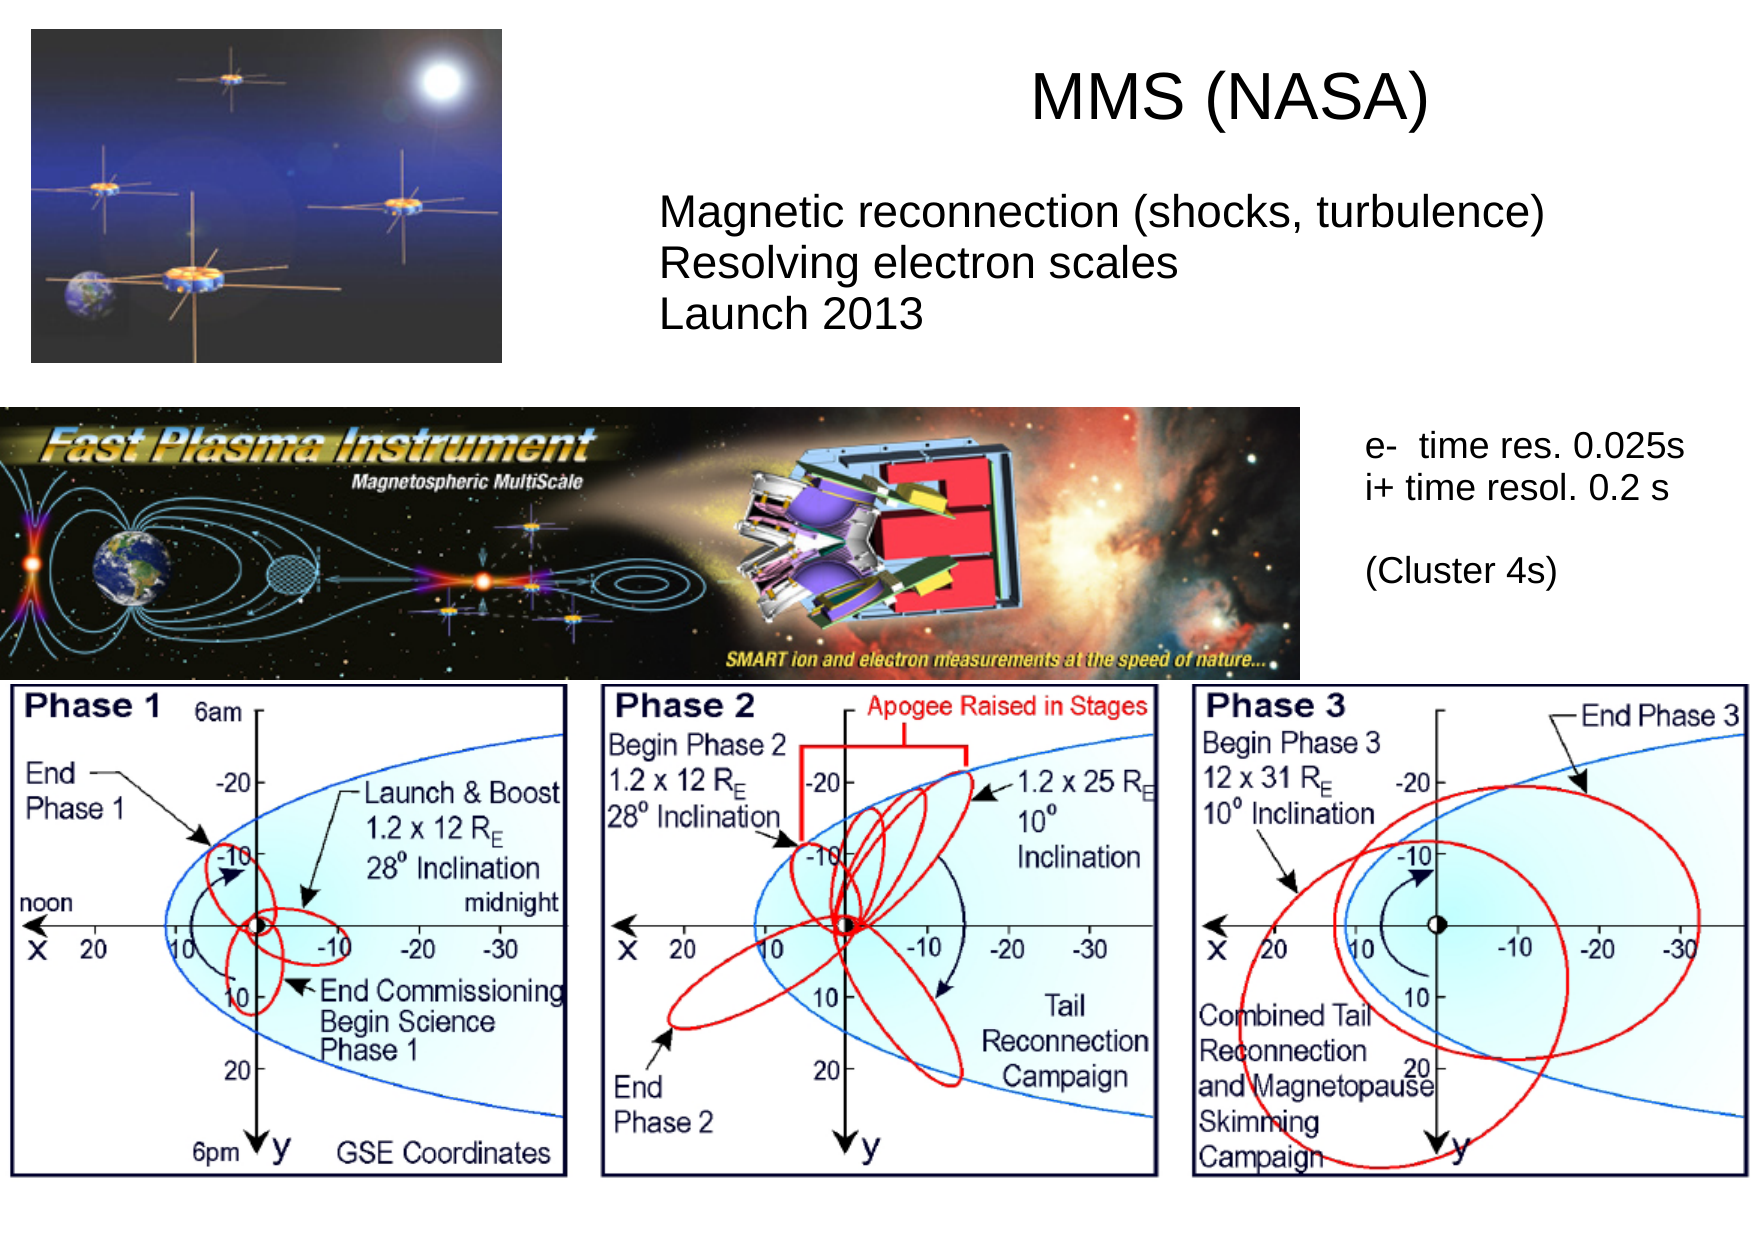

# MMS (NASA)
Magnetic reconnection (shocks, turbulence)
Resolving electron scales
Launch 2013
e- time res. 0.025s
i+ time resol. 0.2 s
(Cluster 4s)